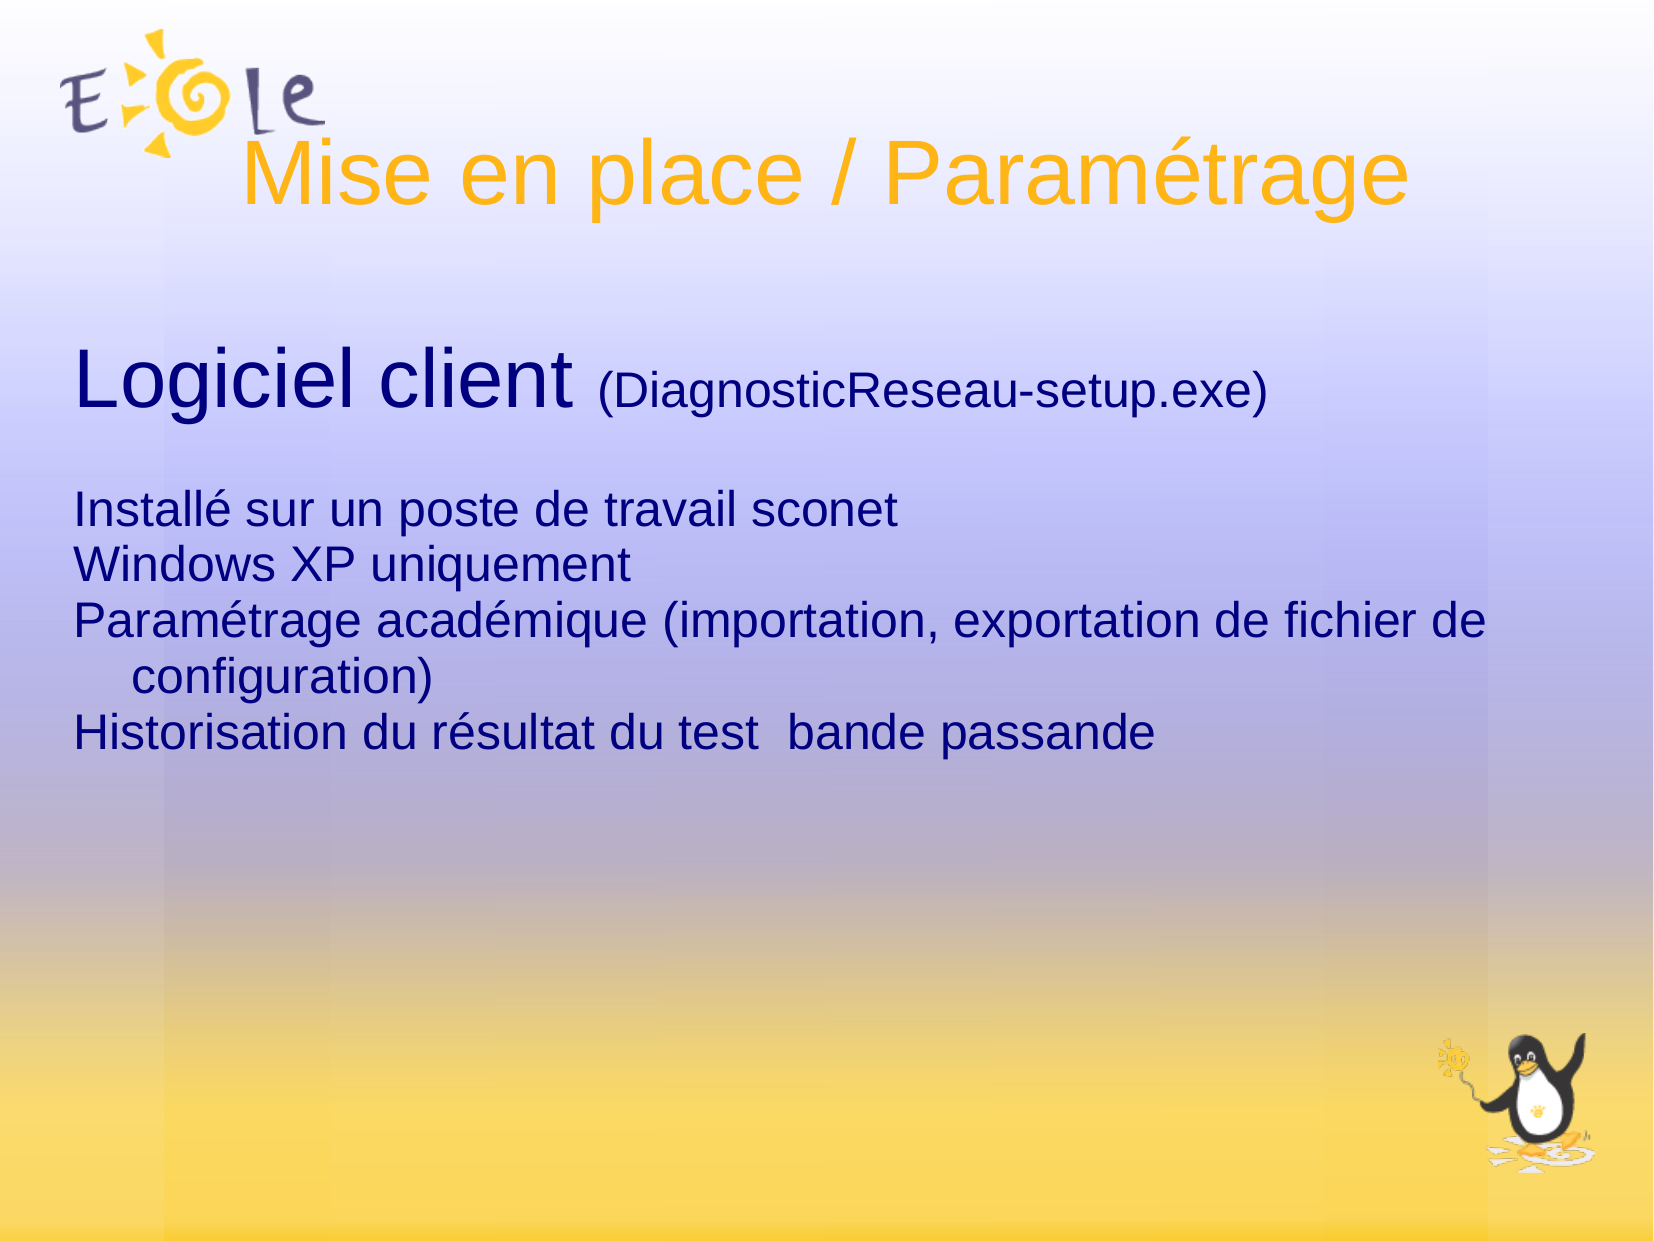

# Mise en place / Paramétrage
Logiciel client (DiagnosticReseau-setup.exe)
Installé sur un poste de travail sconet
Windows XP uniquement
Paramétrage académique (importation, exportation de fichier de configuration)
Historisation du résultat du test bande passande